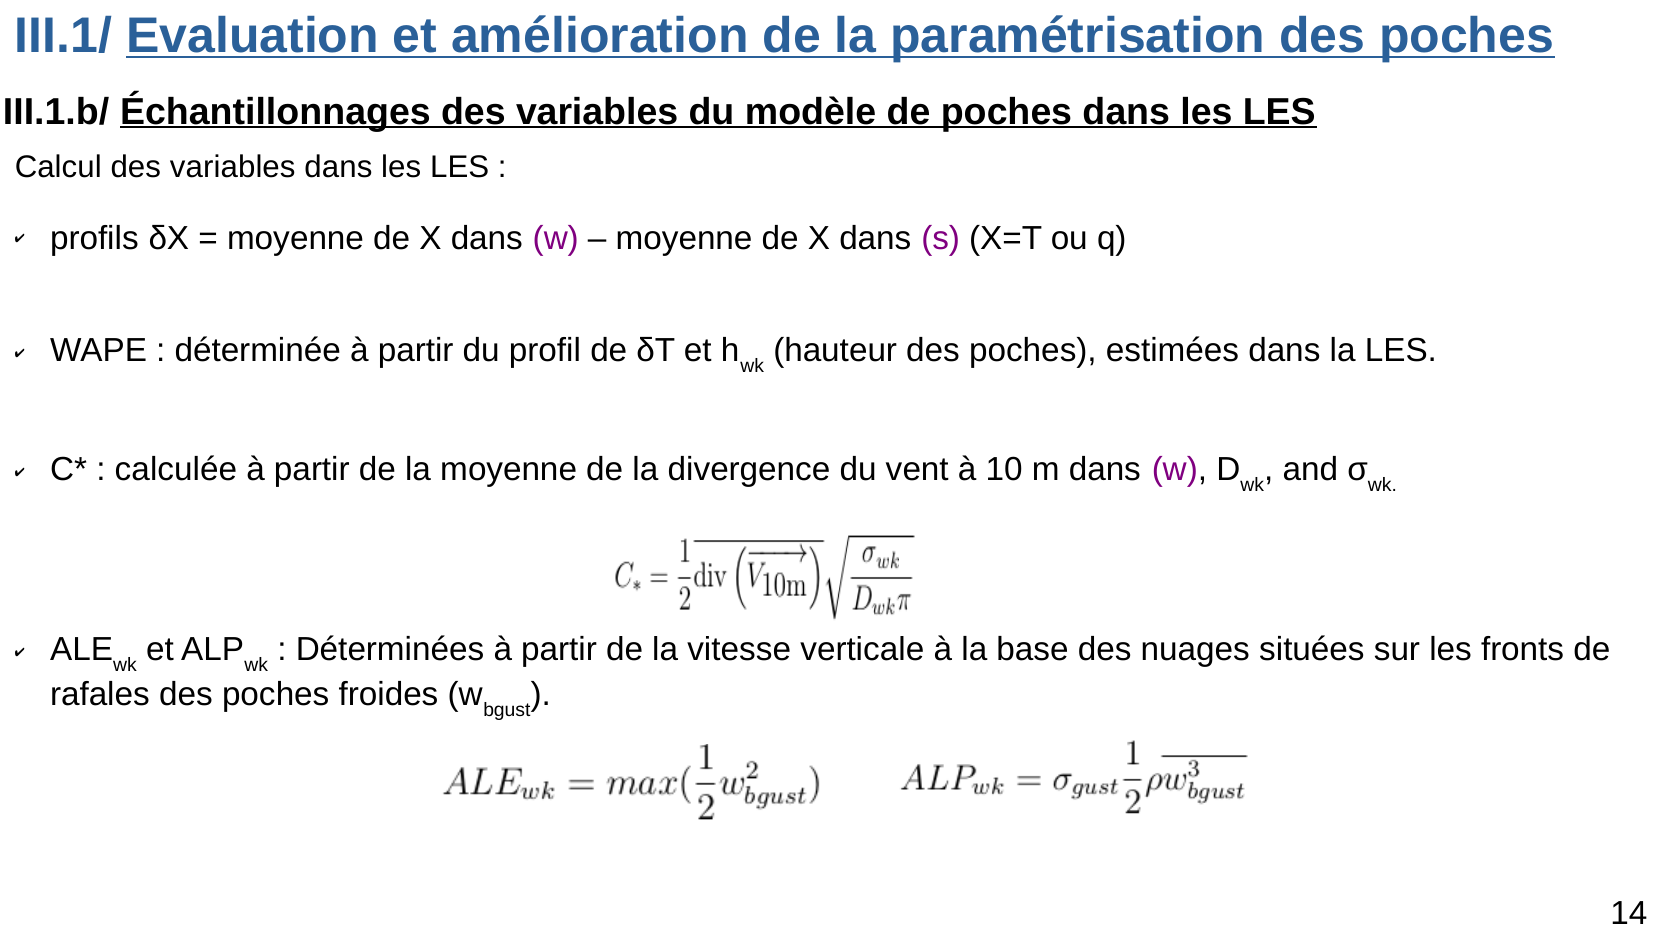

III.1/ Evaluation et amélioration de la paramétrisation des poches
III.1.b/ Échantillonnages des variables du modèle de poches dans les LES
Calcul des variables dans les LES :
profils δX = moyenne de X dans (w) – moyenne de X dans (s) (X=T ou q)
WAPE : déterminée à partir du profil de δT et hwk (hauteur des poches), estimées dans la LES.
C* : calculée à partir de la moyenne de la divergence du vent à 10 m dans (w), Dwk, and σwk.
ALEwk et ALPwk : Déterminées à partir de la vitesse verticale à la base des nuages situées sur les fronts de rafales des poches froides (wbgust).
14